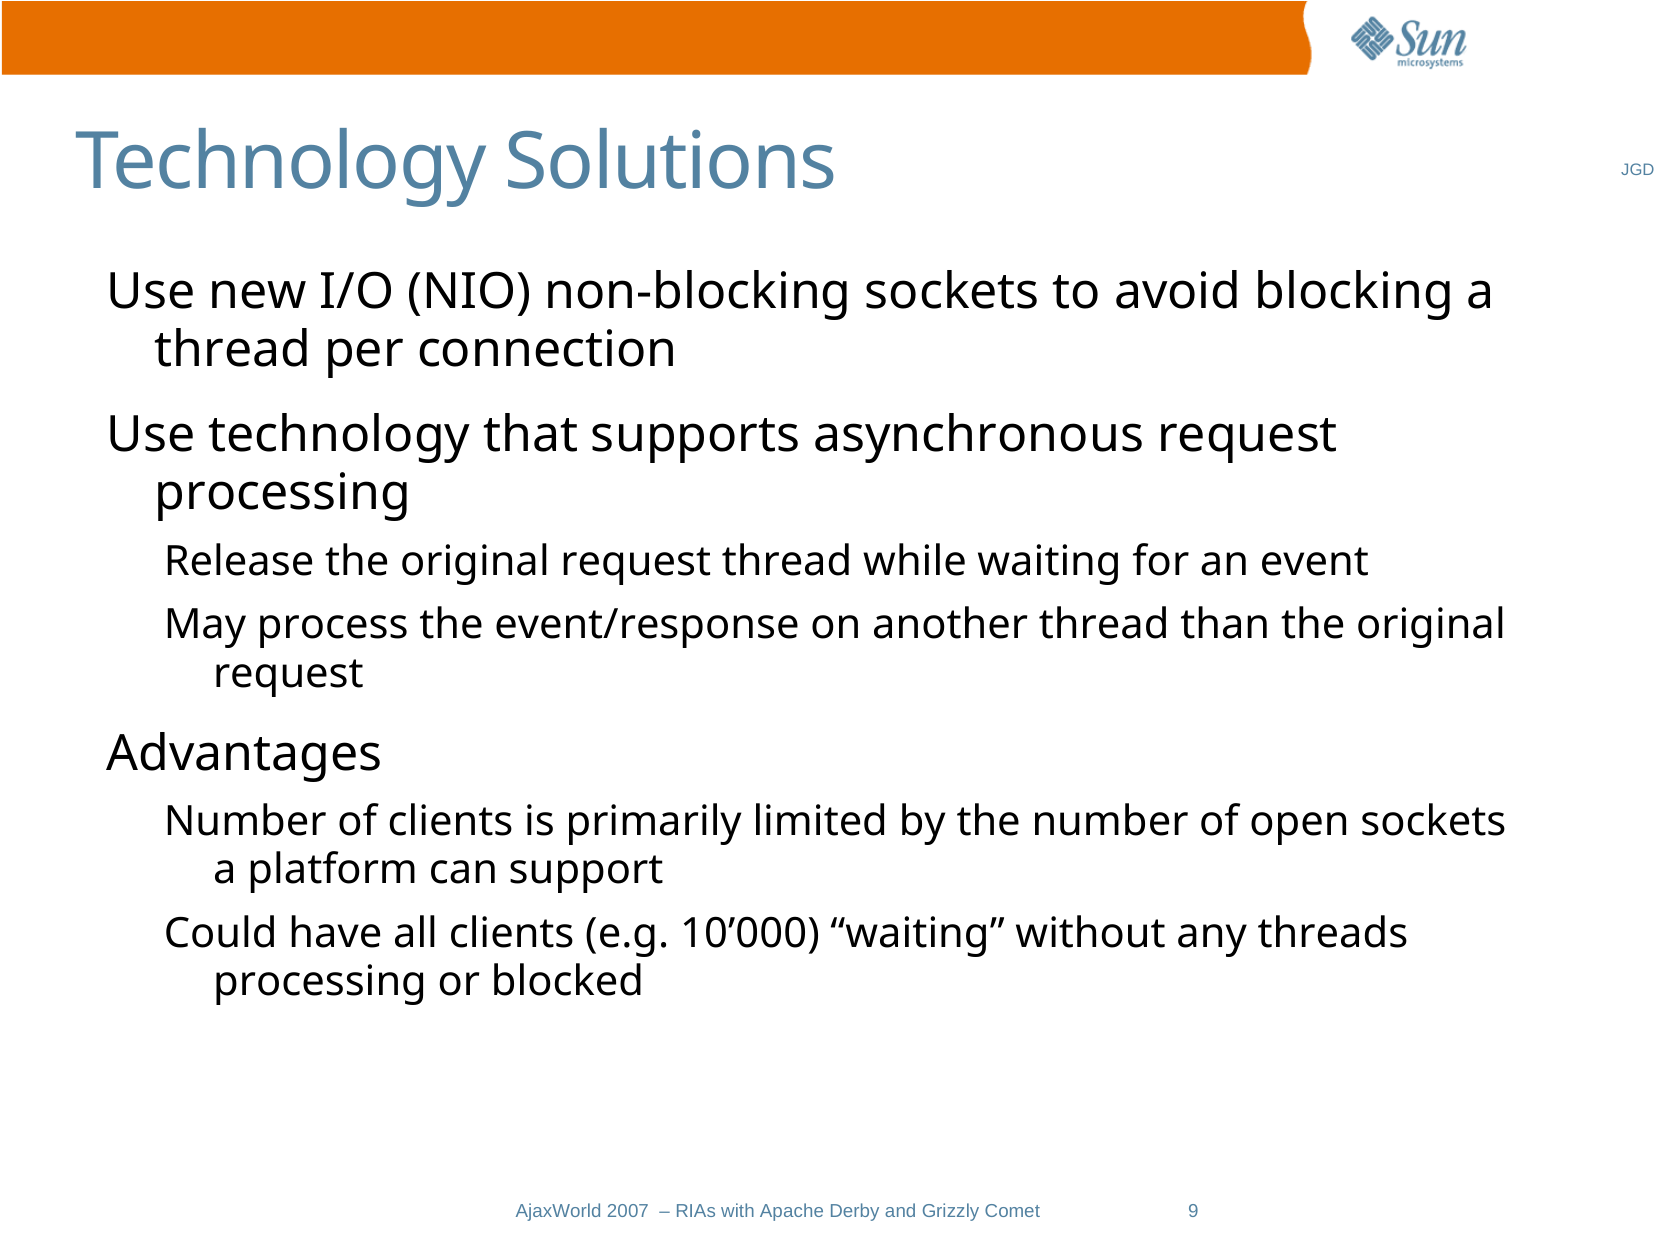

# Technology Solutions
Use new I/O (NIO) non-blocking sockets to avoid blocking a thread per connection
Use technology that supports asynchronous request processing
Release the original request thread while waiting for an event
May process the event/response on another thread than the original request
Advantages
Number of clients is primarily limited by the number of open sockets a platform can support
Could have all clients (e.g. 10’000) “waiting” without any threads processing or blocked